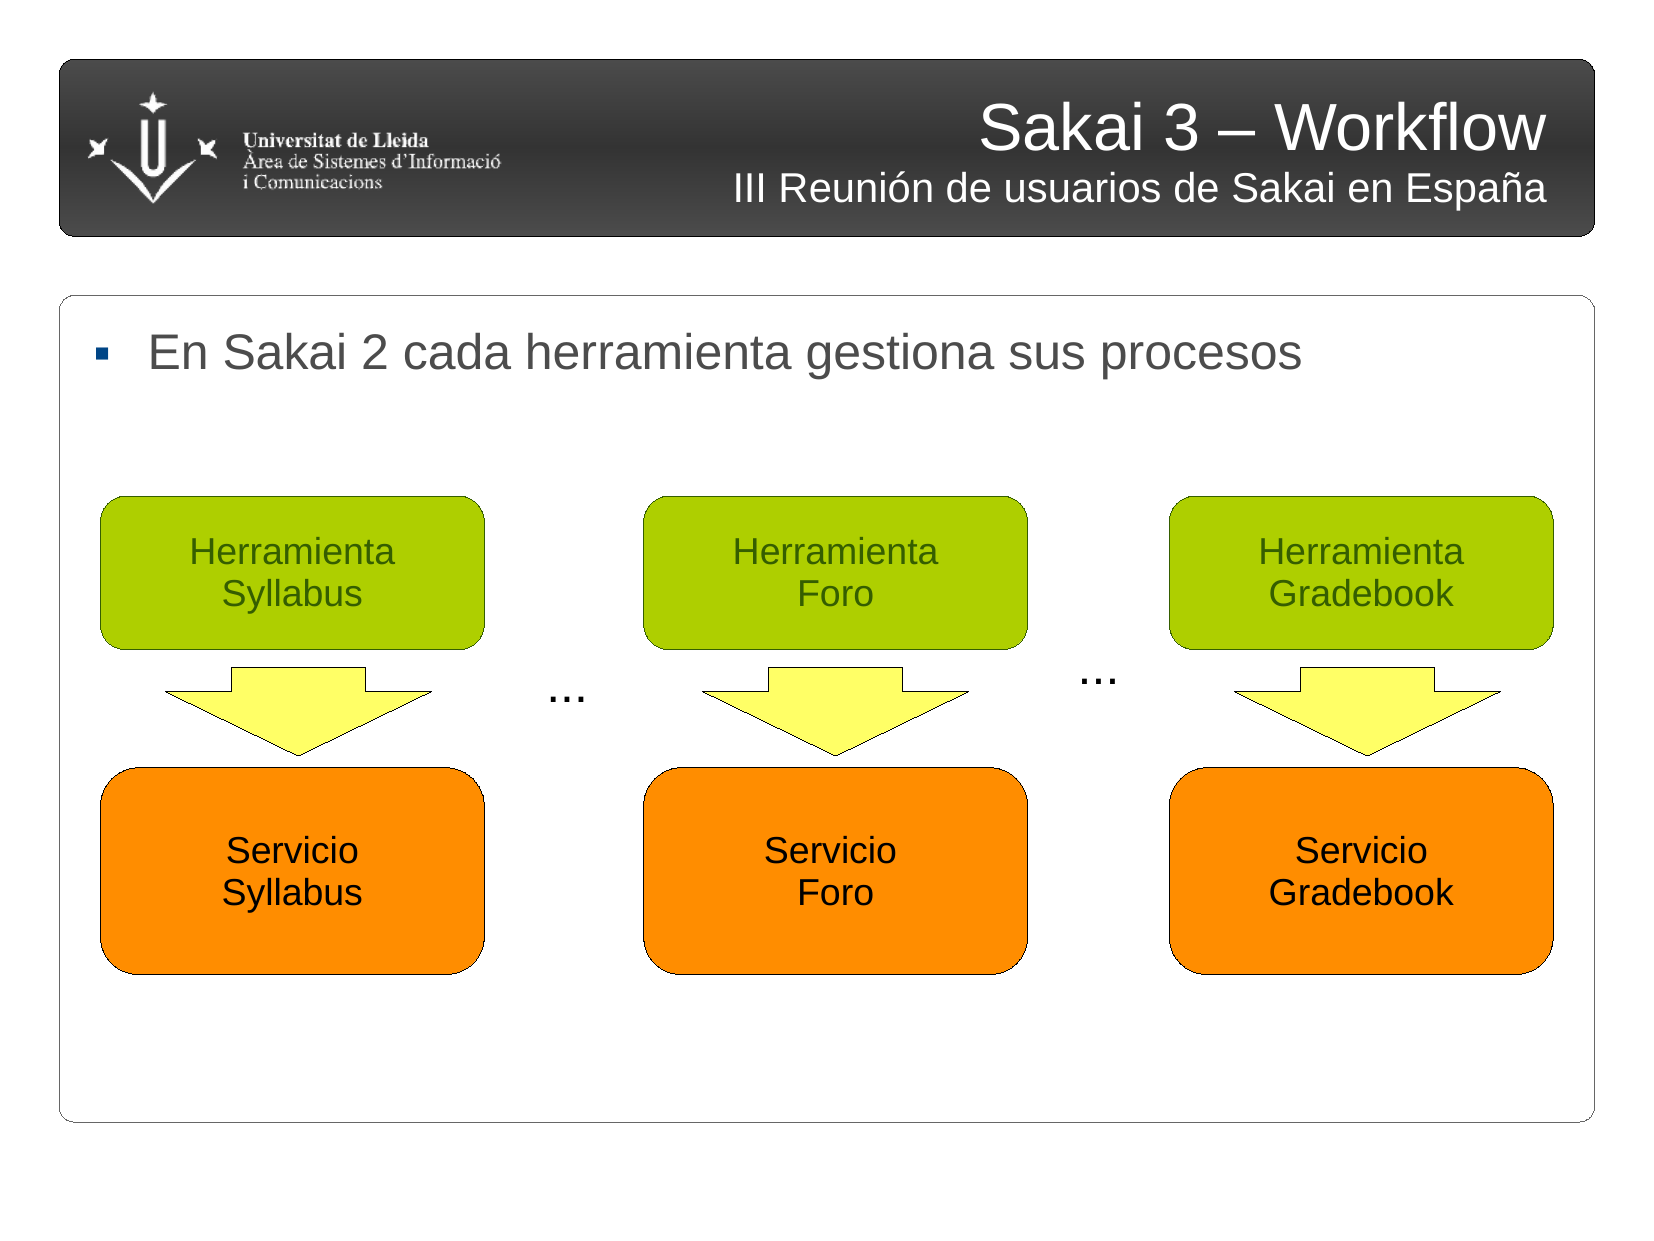

# Sakai 3 – Workflow III Reunión de usuarios de Sakai en España
En Sakai 2 cada herramienta gestiona sus procesos
Herramienta
Syllabus
Herramienta
Foro
Herramienta
Gradebook
...
...
Servicio
Syllabus
Servicio
Foro
Servicio
Gradebook